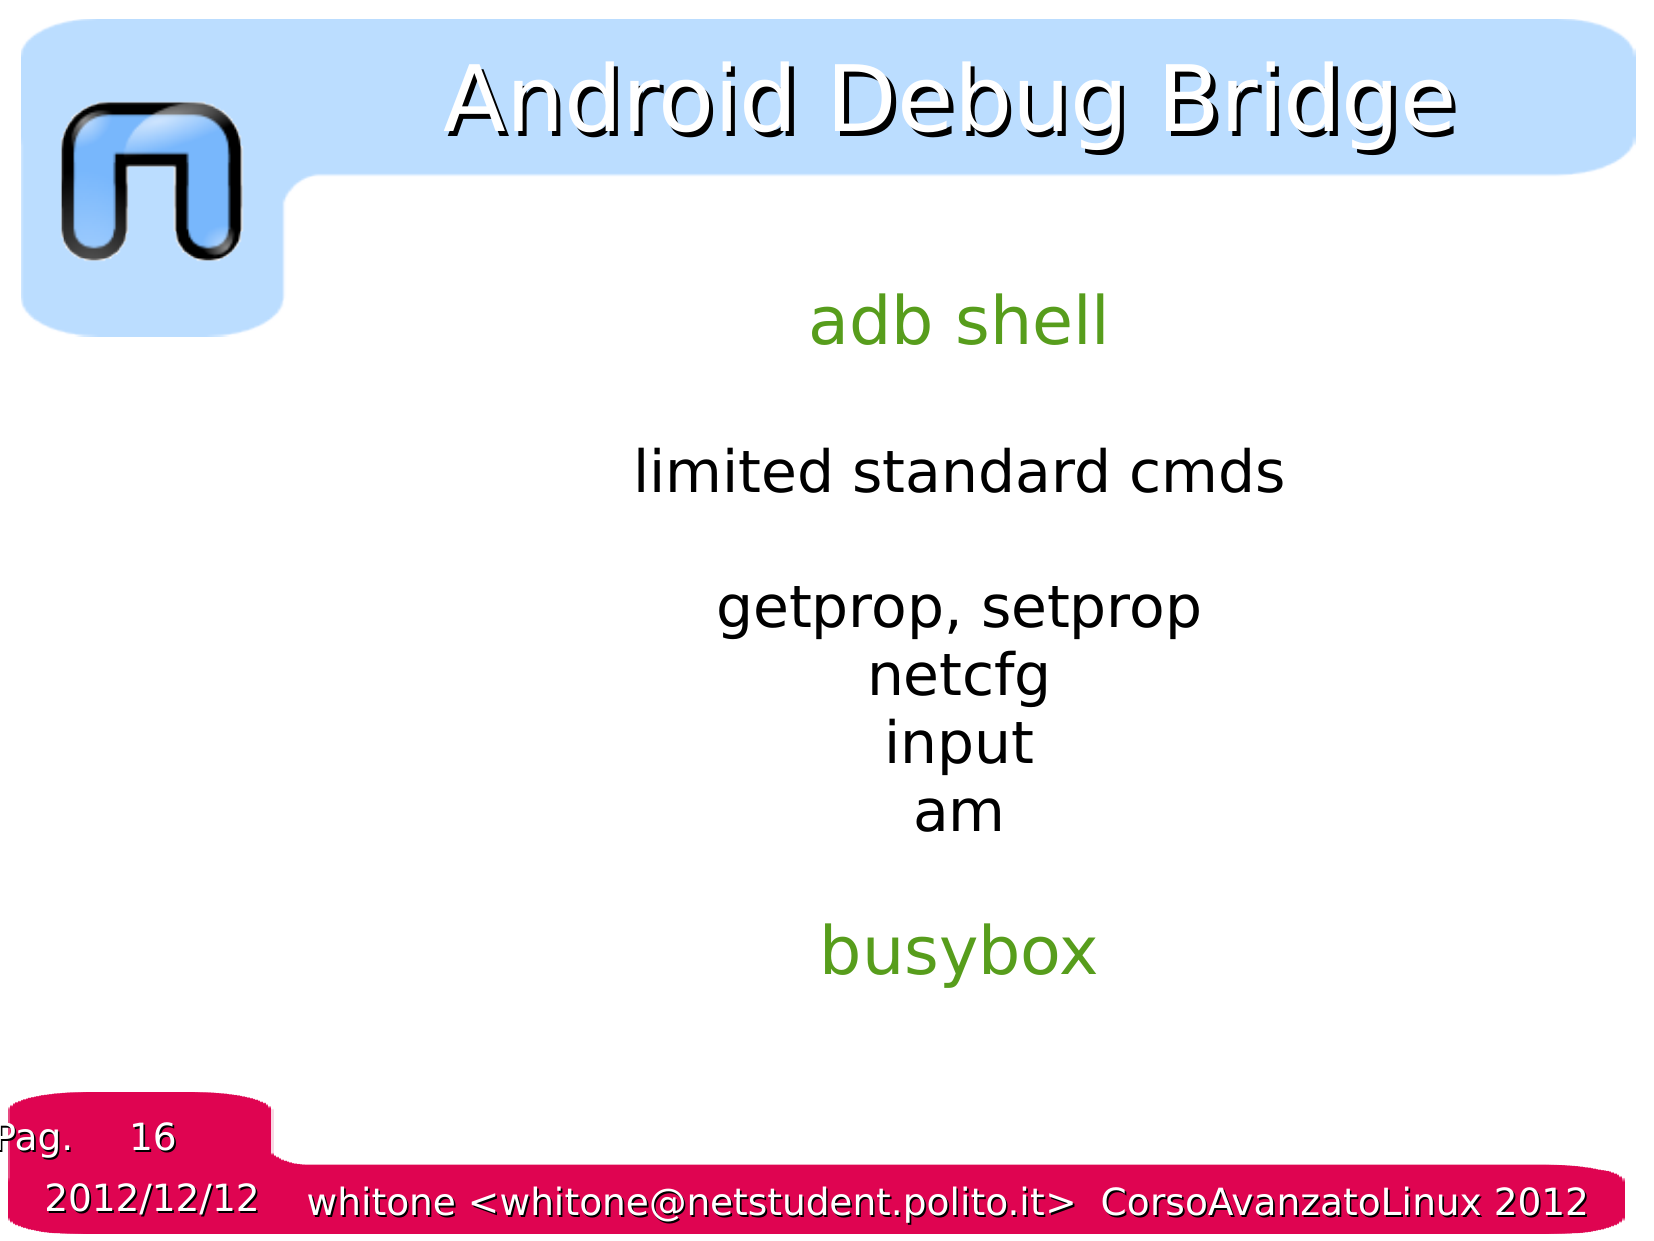

# Android Debug Bridge
adb shell
limited standard cmds
getprop, setprop
netcfg
input
am
busybox
 Pag.
2012/12/12
whitone <whitone@netstudent.polito.it> CorsoAvanzatoLinux 2012